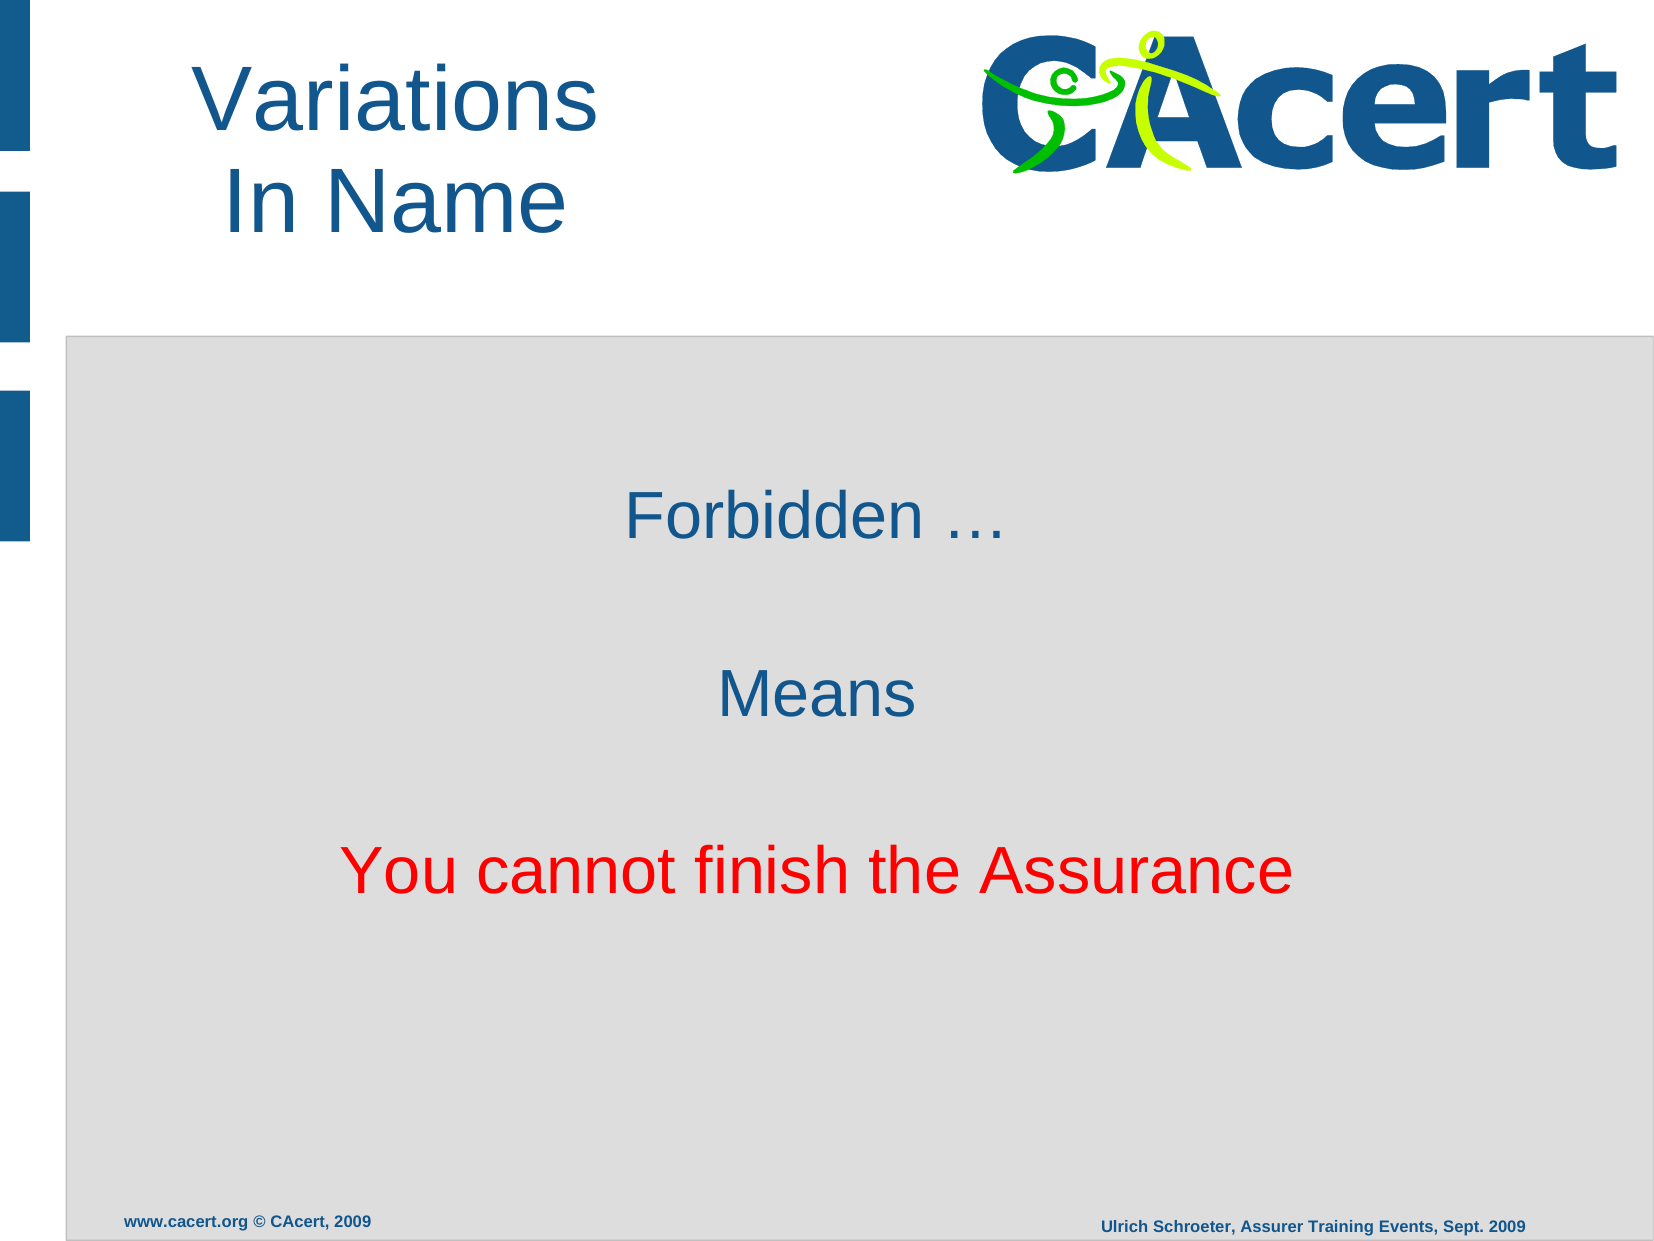

Variations
In Name
Forbidden …
Means
You cannot finish the Assurance